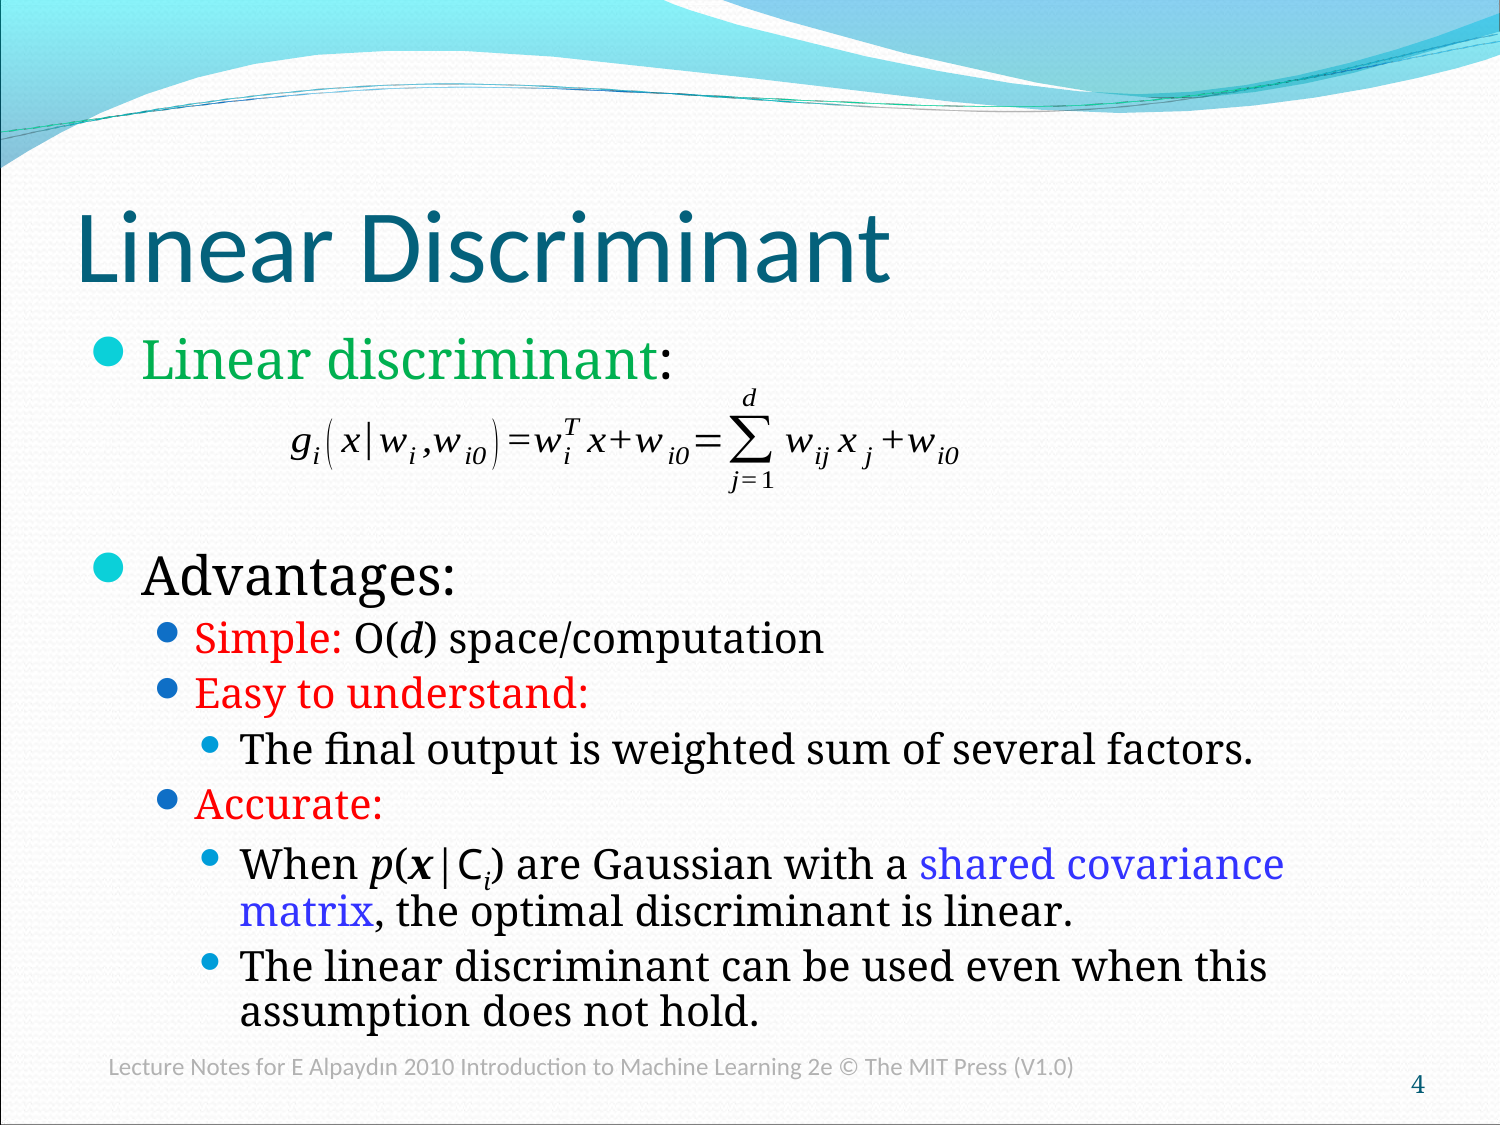

Linear Discriminant
Linear discriminant:
Advantages:
Simple: O(d) space/computation
Easy to understand:
The final output is weighted sum of several factors.
Accurate:
When p(x|Ci) are Gaussian with a shared covariance matrix, the optimal discriminant is linear.
The linear discriminant can be used even when this assumption does not hold.
Lecture Notes for E Alpaydın 2010 Introduction to Machine Learning 2e © The MIT Press (V1.0)